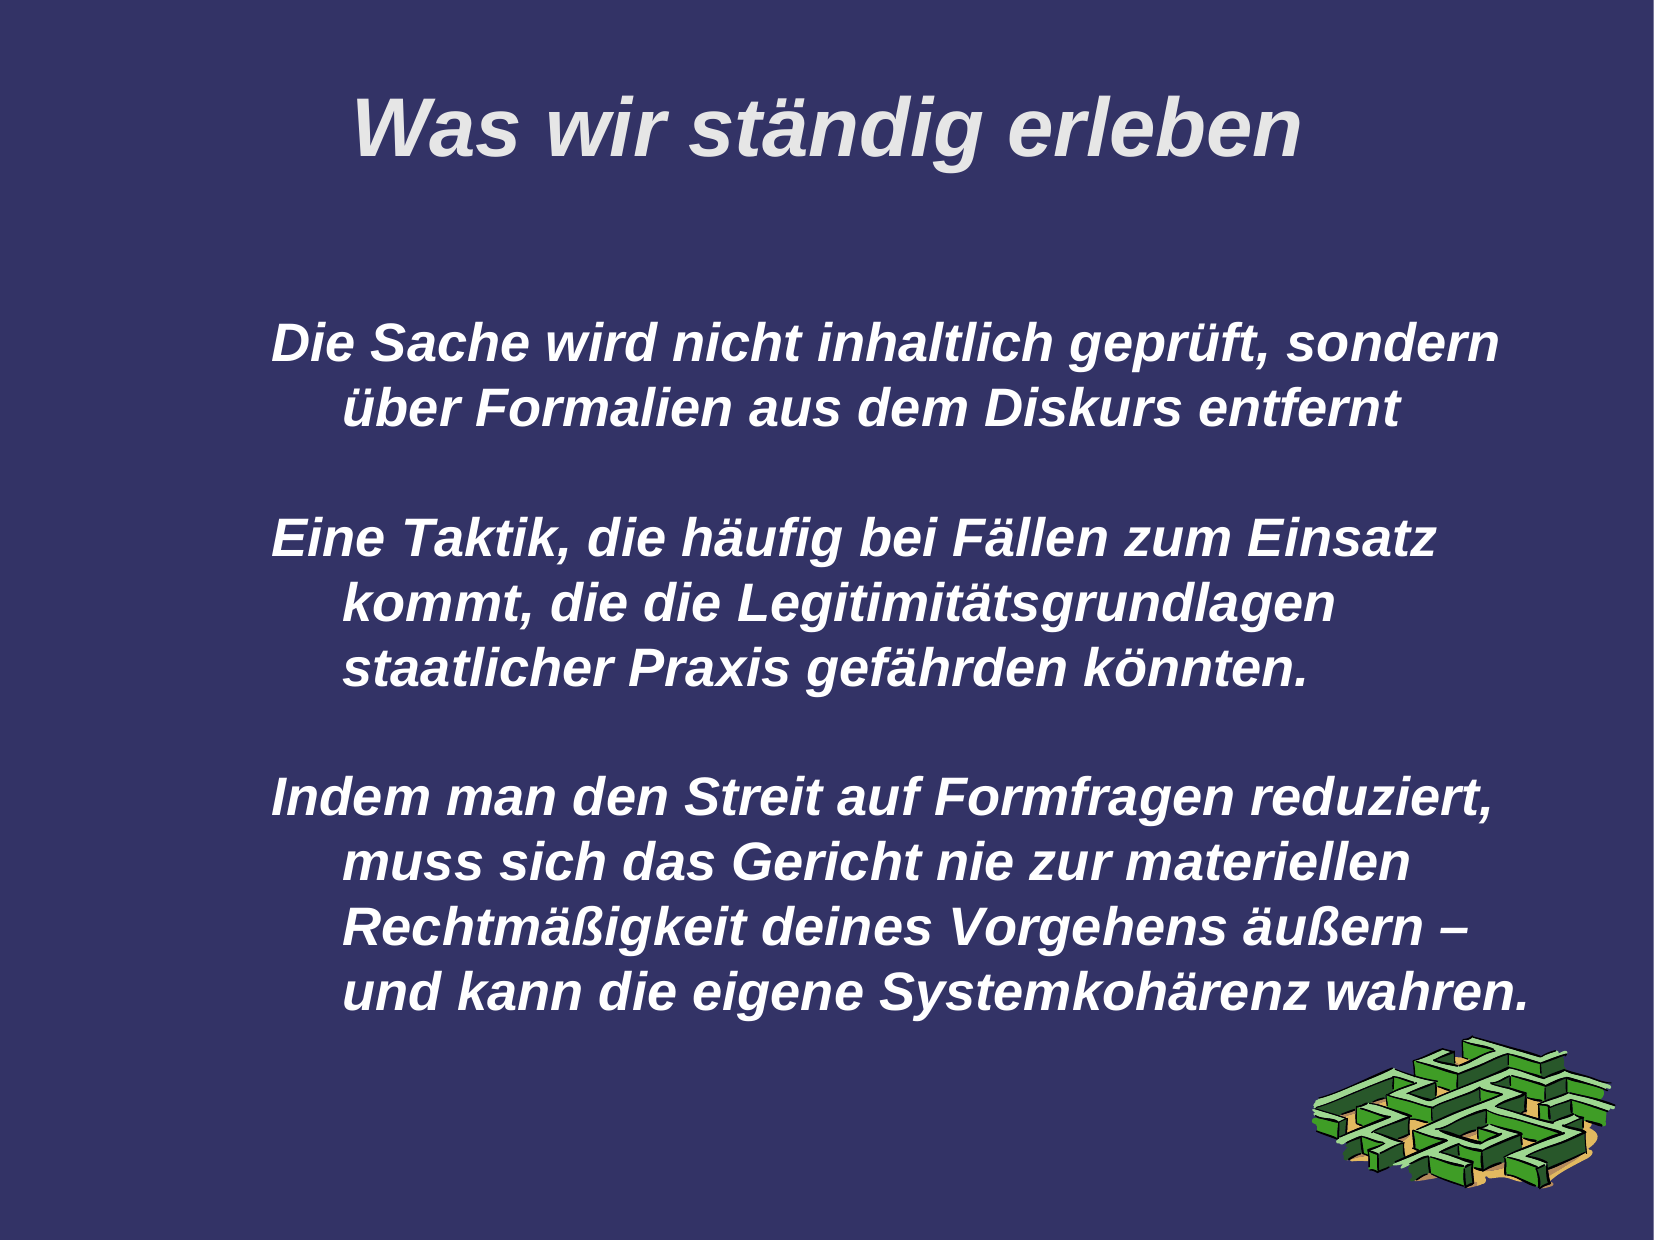

# Was wir ständig erleben
Die Sache wird nicht inhaltlich geprüft, sondern über Formalien aus dem Diskurs entfernt
Eine Taktik, die häufig bei Fällen zum Einsatz kommt, die die Legitimitätsgrundlagen staatlicher Praxis gefährden könnten.
Indem man den Streit auf Formfragen reduziert, muss sich das Gericht nie zur materiellen Rechtmäßigkeit deines Vorgehens äußern – und kann die eigene Systemkohärenz wahren.